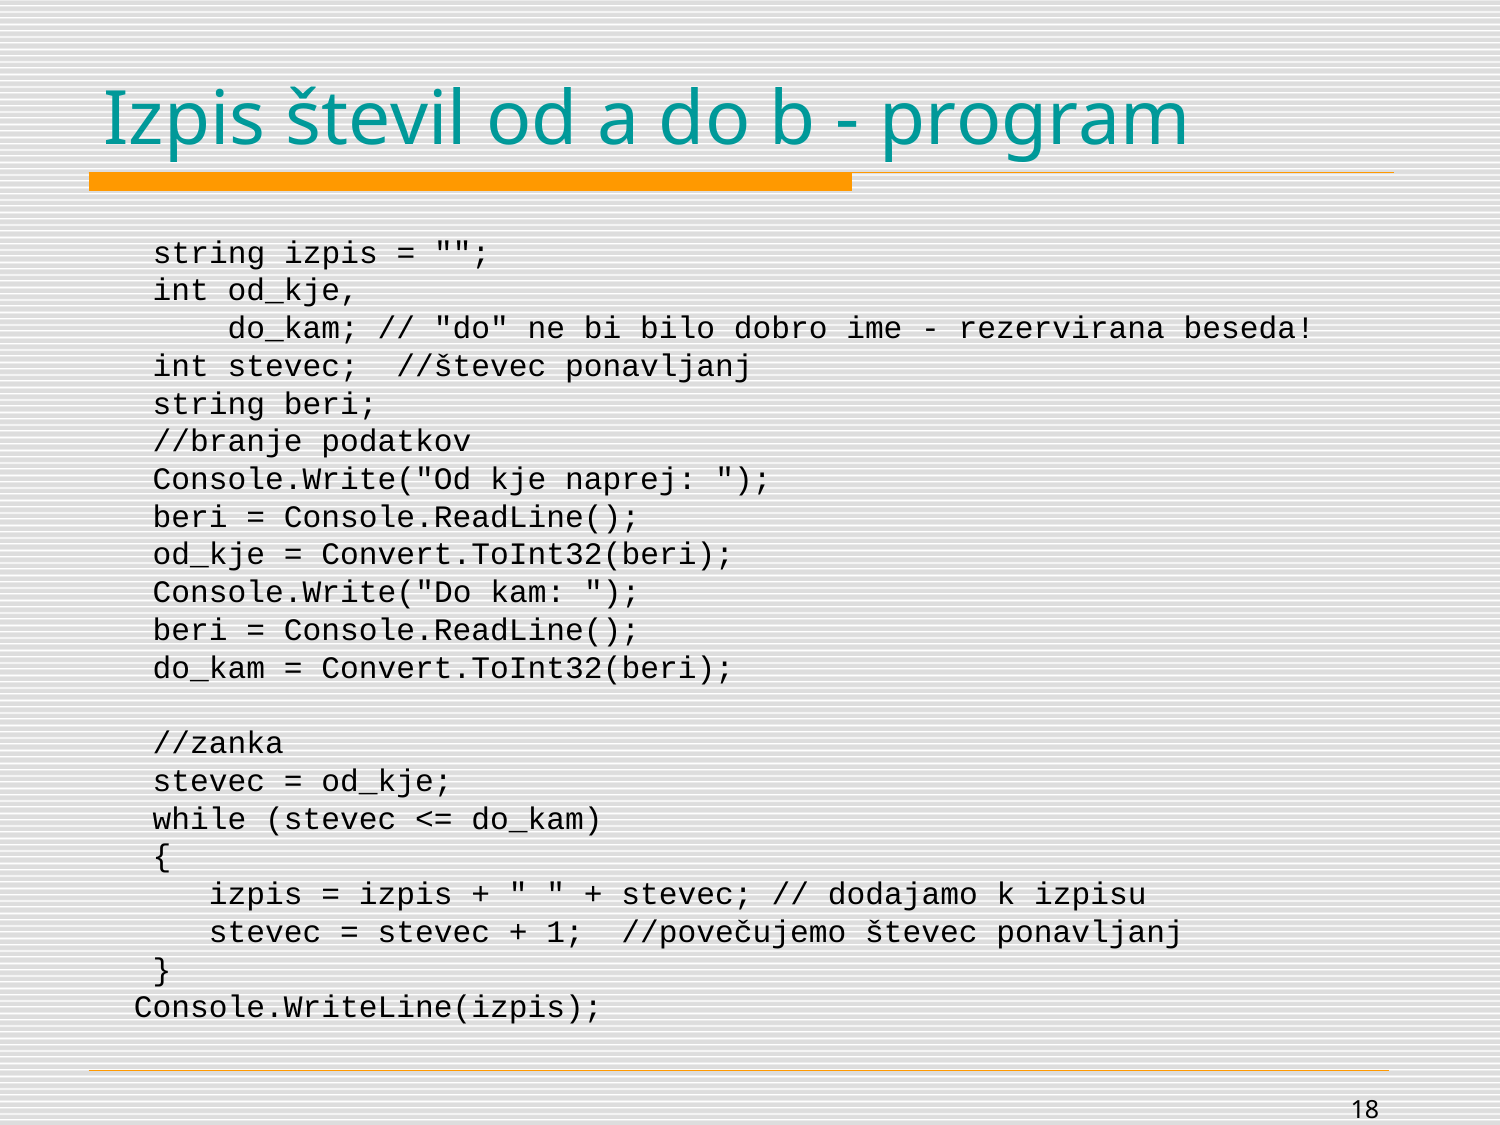

# Izpis števil od a do b - program
 string izpis = "";
 int od_kje,
 do_kam; // "do" ne bi bilo dobro ime - rezervirana beseda!
 int stevec; //števec ponavljanj
 string beri;
 //branje podatkov
 Console.Write("Od kje naprej: ");
 beri = Console.ReadLine();
 od_kje = Convert.ToInt32(beri);
 Console.Write("Do kam: ");
 beri = Console.ReadLine();
 do_kam = Convert.ToInt32(beri);
 //zanka
 stevec = od_kje;
 while (stevec <= do_kam)
 {
 izpis = izpis + " " + stevec; // dodajamo k izpisu
 stevec = stevec + 1; //povečujemo števec ponavljanj
 }
 Console.WriteLine(izpis);